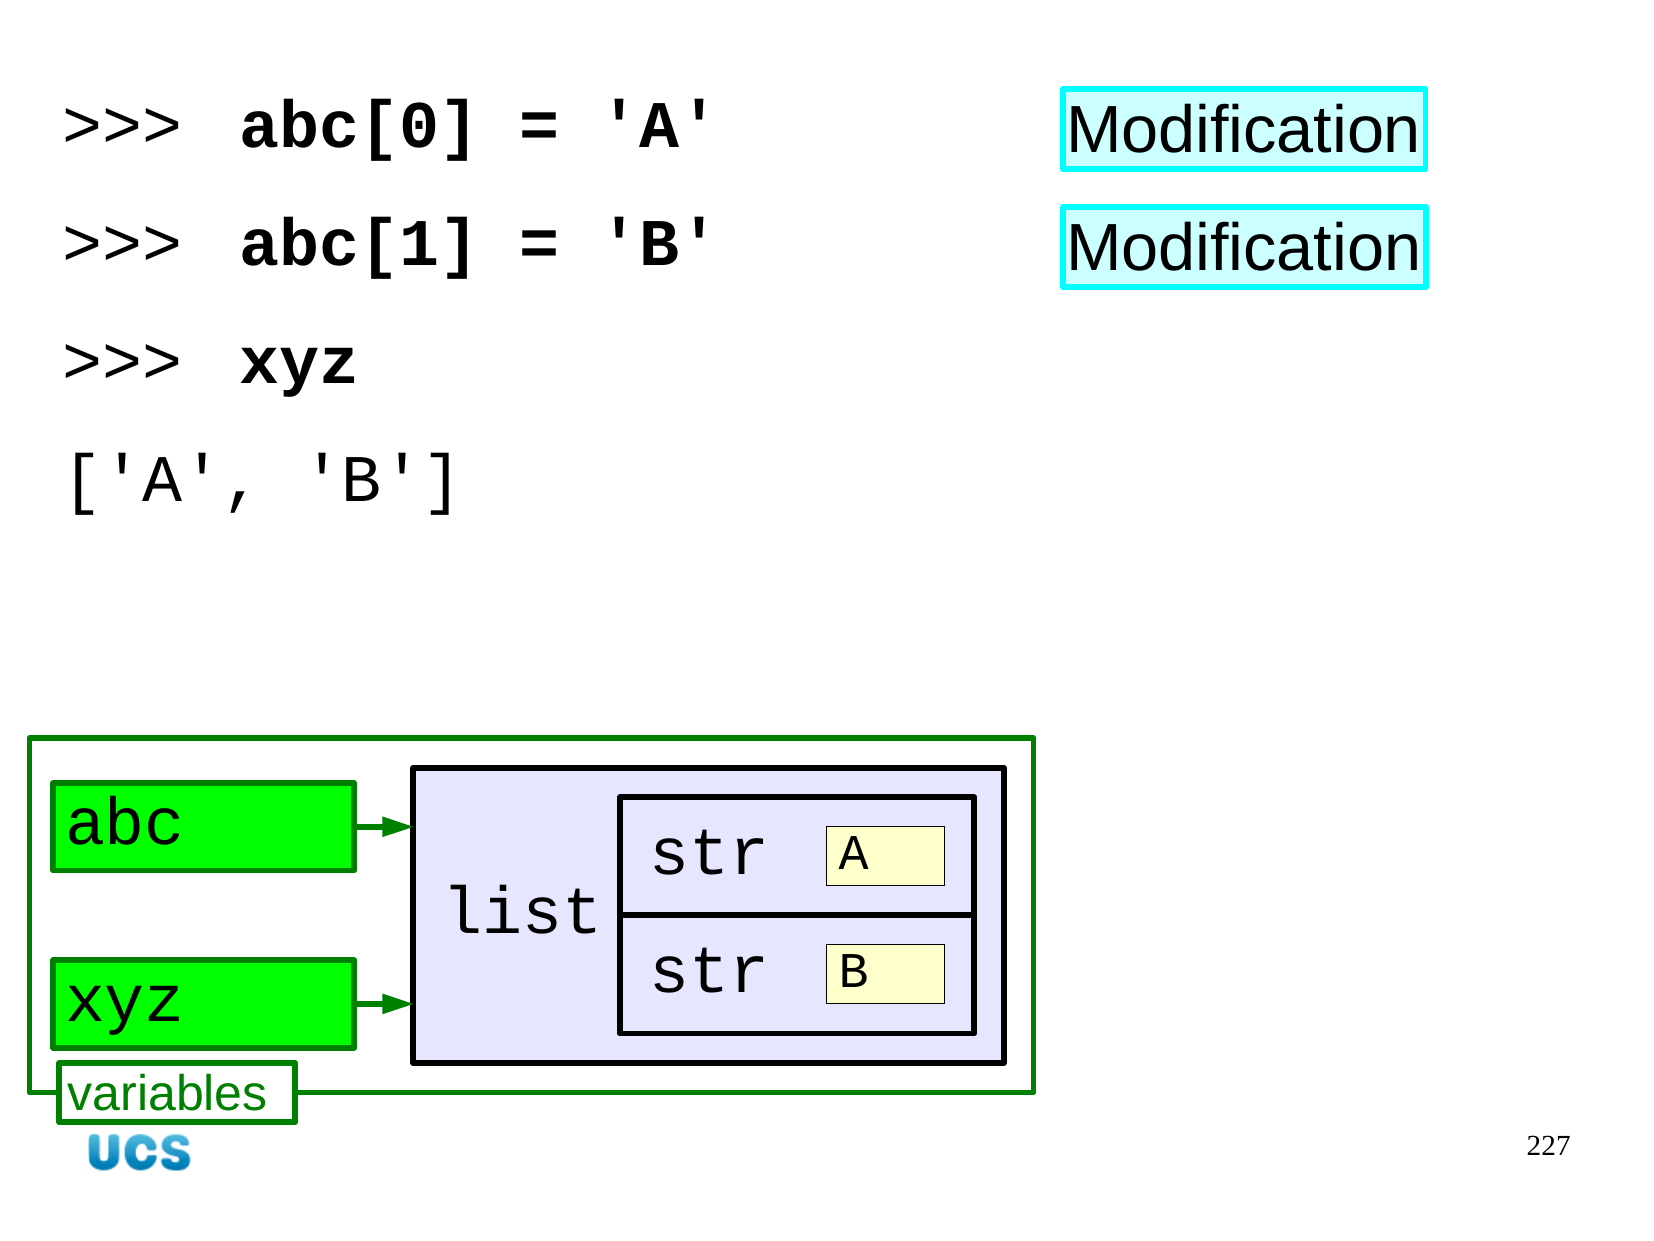

>>>
abc[0] = 'A'
Modification
>>>
abc[1] = 'B'
Modification
>>>
xyz
['A', 'B']
list
abc
str
A
str
B
xyz
variables
227